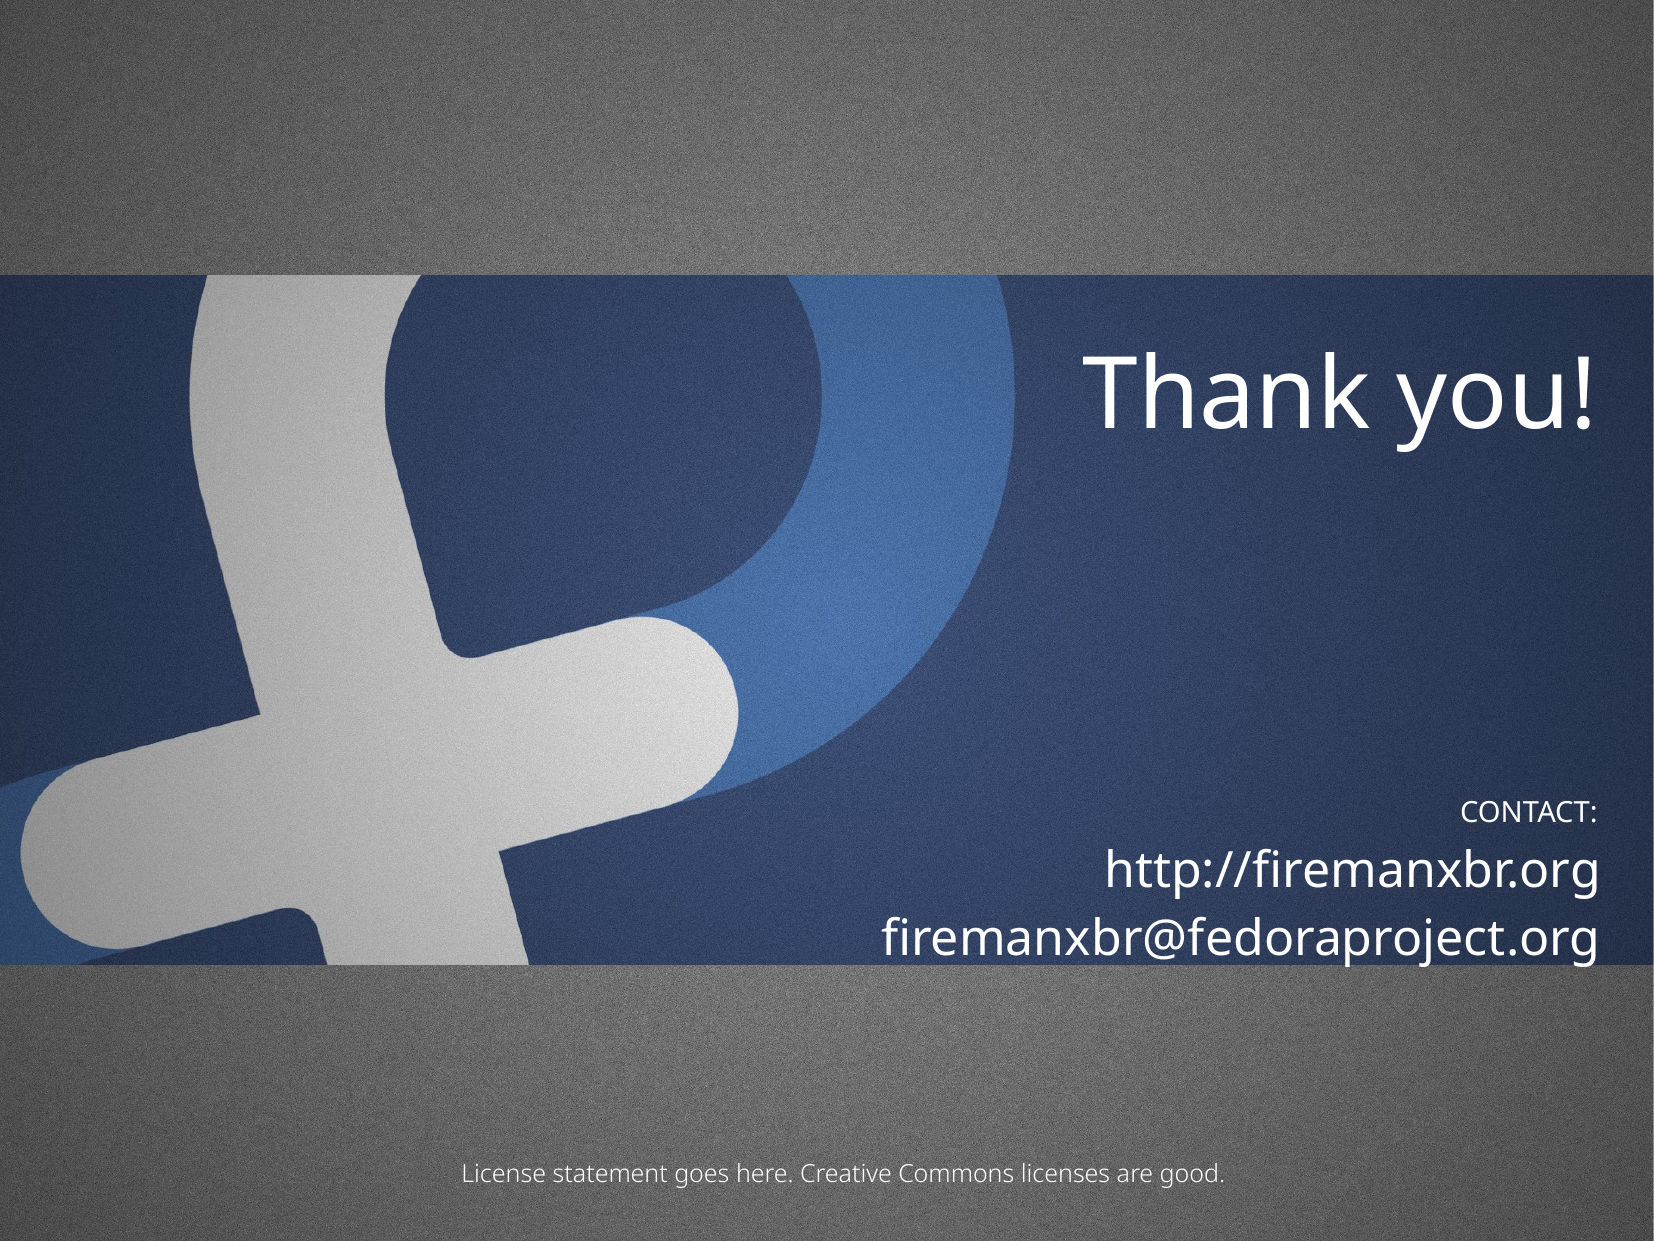

# Thank you!
CONTACT:
http://firemanxbr.org
firemanxbr@fedoraproject.org
License statement goes here. Creative Commons licenses are good.